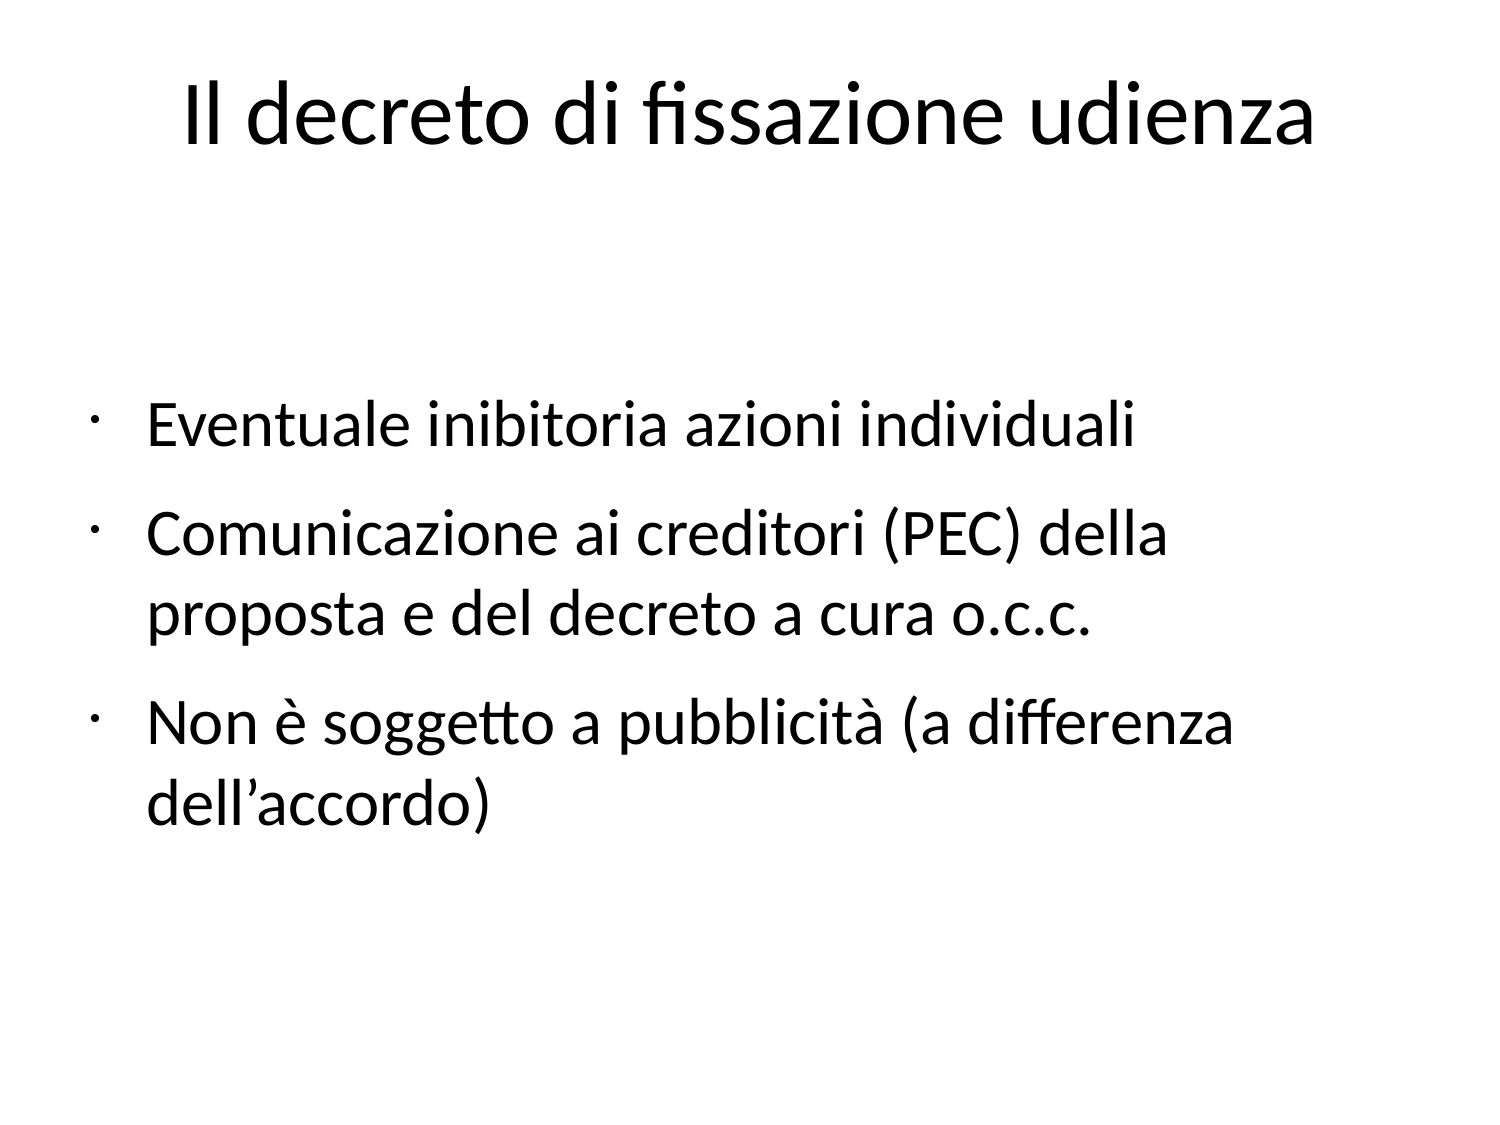

# Il decreto di fissazione udienza
Eventuale inibitoria azioni individuali
Comunicazione ai creditori (PEC) della proposta e del decreto a cura o.c.c.
Non è soggetto a pubblicità (a differenza dell’accordo)